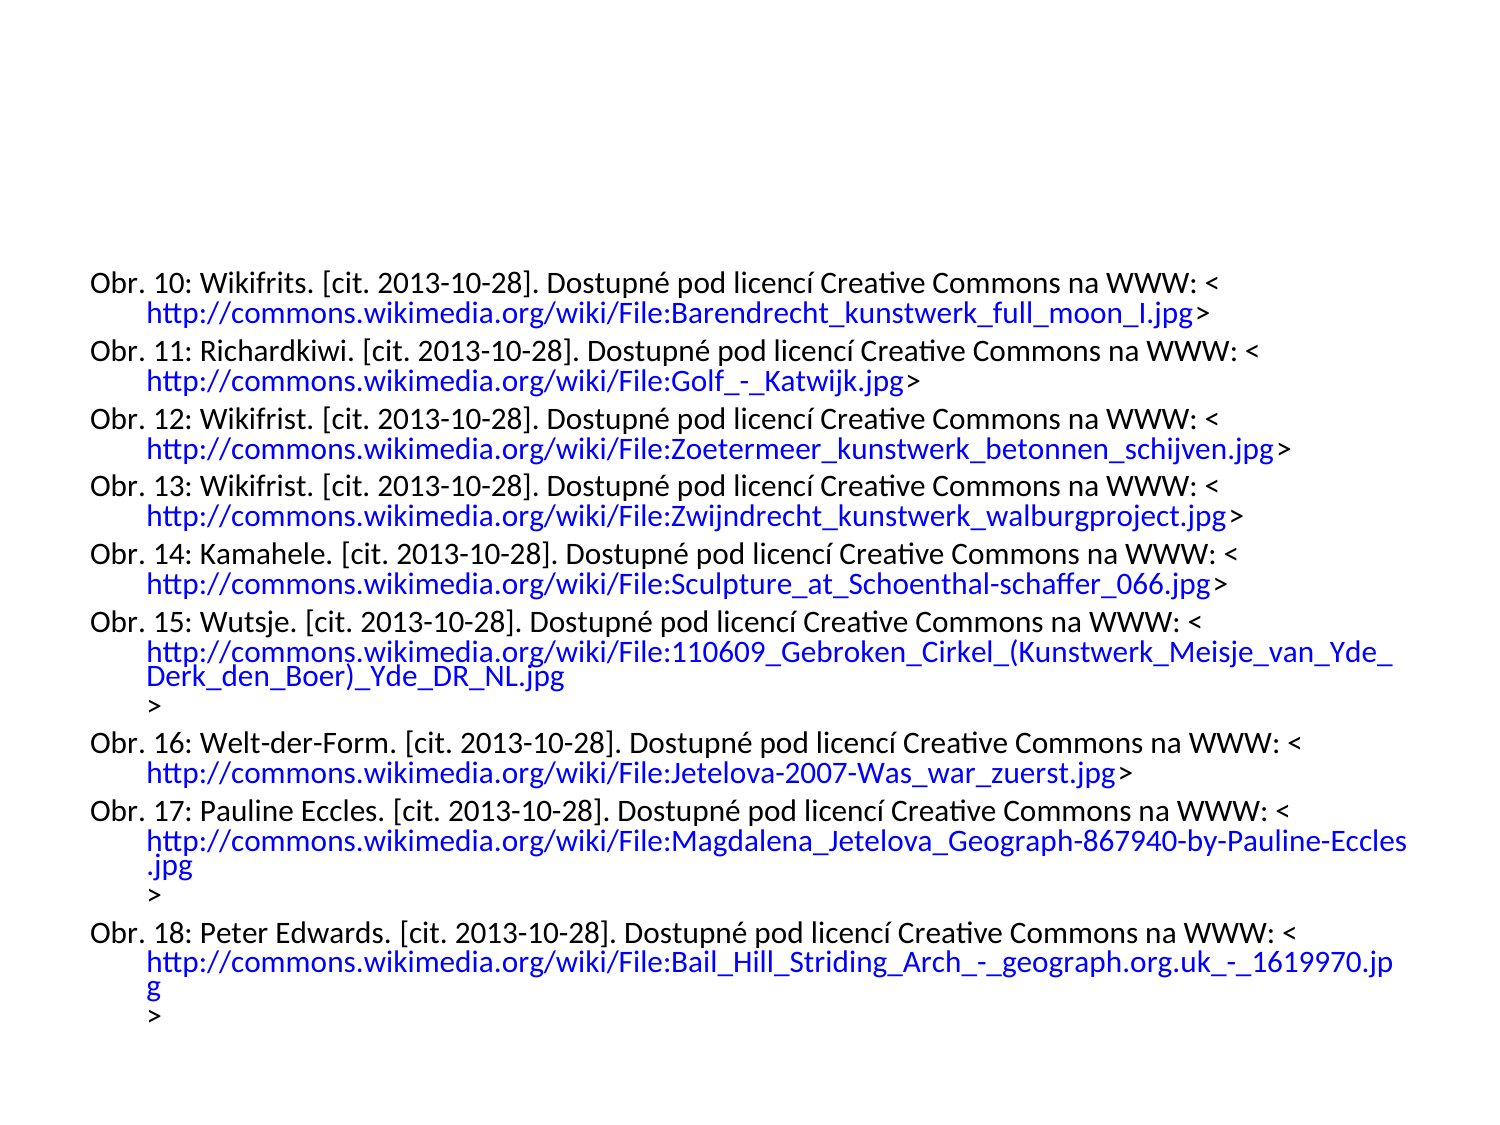

# Obr. 10: Wikifrits. [cit. 2013-10-28]. Dostupné pod licencí Creative Commons na WWW: <http://commons.wikimedia.org/wiki/File:Barendrecht_kunstwerk_full_moon_I.jpg>
Obr. 11: Richardkiwi. [cit. 2013-10-28]. Dostupné pod licencí Creative Commons na WWW: <http://commons.wikimedia.org/wiki/File:Golf_-_Katwijk.jpg>
Obr. 12: Wikifrist. [cit. 2013-10-28]. Dostupné pod licencí Creative Commons na WWW: <http://commons.wikimedia.org/wiki/File:Zoetermeer_kunstwerk_betonnen_schijven.jpg>
Obr. 13: Wikifrist. [cit. 2013-10-28]. Dostupné pod licencí Creative Commons na WWW: <http://commons.wikimedia.org/wiki/File:Zwijndrecht_kunstwerk_walburgproject.jpg>
Obr. 14: Kamahele. [cit. 2013-10-28]. Dostupné pod licencí Creative Commons na WWW: <http://commons.wikimedia.org/wiki/File:Sculpture_at_Schoenthal-schaffer_066.jpg>
Obr. 15: Wutsje. [cit. 2013-10-28]. Dostupné pod licencí Creative Commons na WWW: <http://commons.wikimedia.org/wiki/File:110609_Gebroken_Cirkel_(Kunstwerk_Meisje_van_Yde_Derk_den_Boer)_Yde_DR_NL.jpg>
Obr. 16: Welt-der-Form. [cit. 2013-10-28]. Dostupné pod licencí Creative Commons na WWW: <http://commons.wikimedia.org/wiki/File:Jetelova-2007-Was_war_zuerst.jpg>
Obr. 17: Pauline Eccles. [cit. 2013-10-28]. Dostupné pod licencí Creative Commons na WWW: <http://commons.wikimedia.org/wiki/File:Magdalena_Jetelova_Geograph-867940-by-Pauline-Eccles.jpg>
Obr. 18: Peter Edwards. [cit. 2013-10-28]. Dostupné pod licencí Creative Commons na WWW: <http://commons.wikimedia.org/wiki/File:Bail_Hill_Striding_Arch_-_geograph.org.uk_-_1619970.jpg>